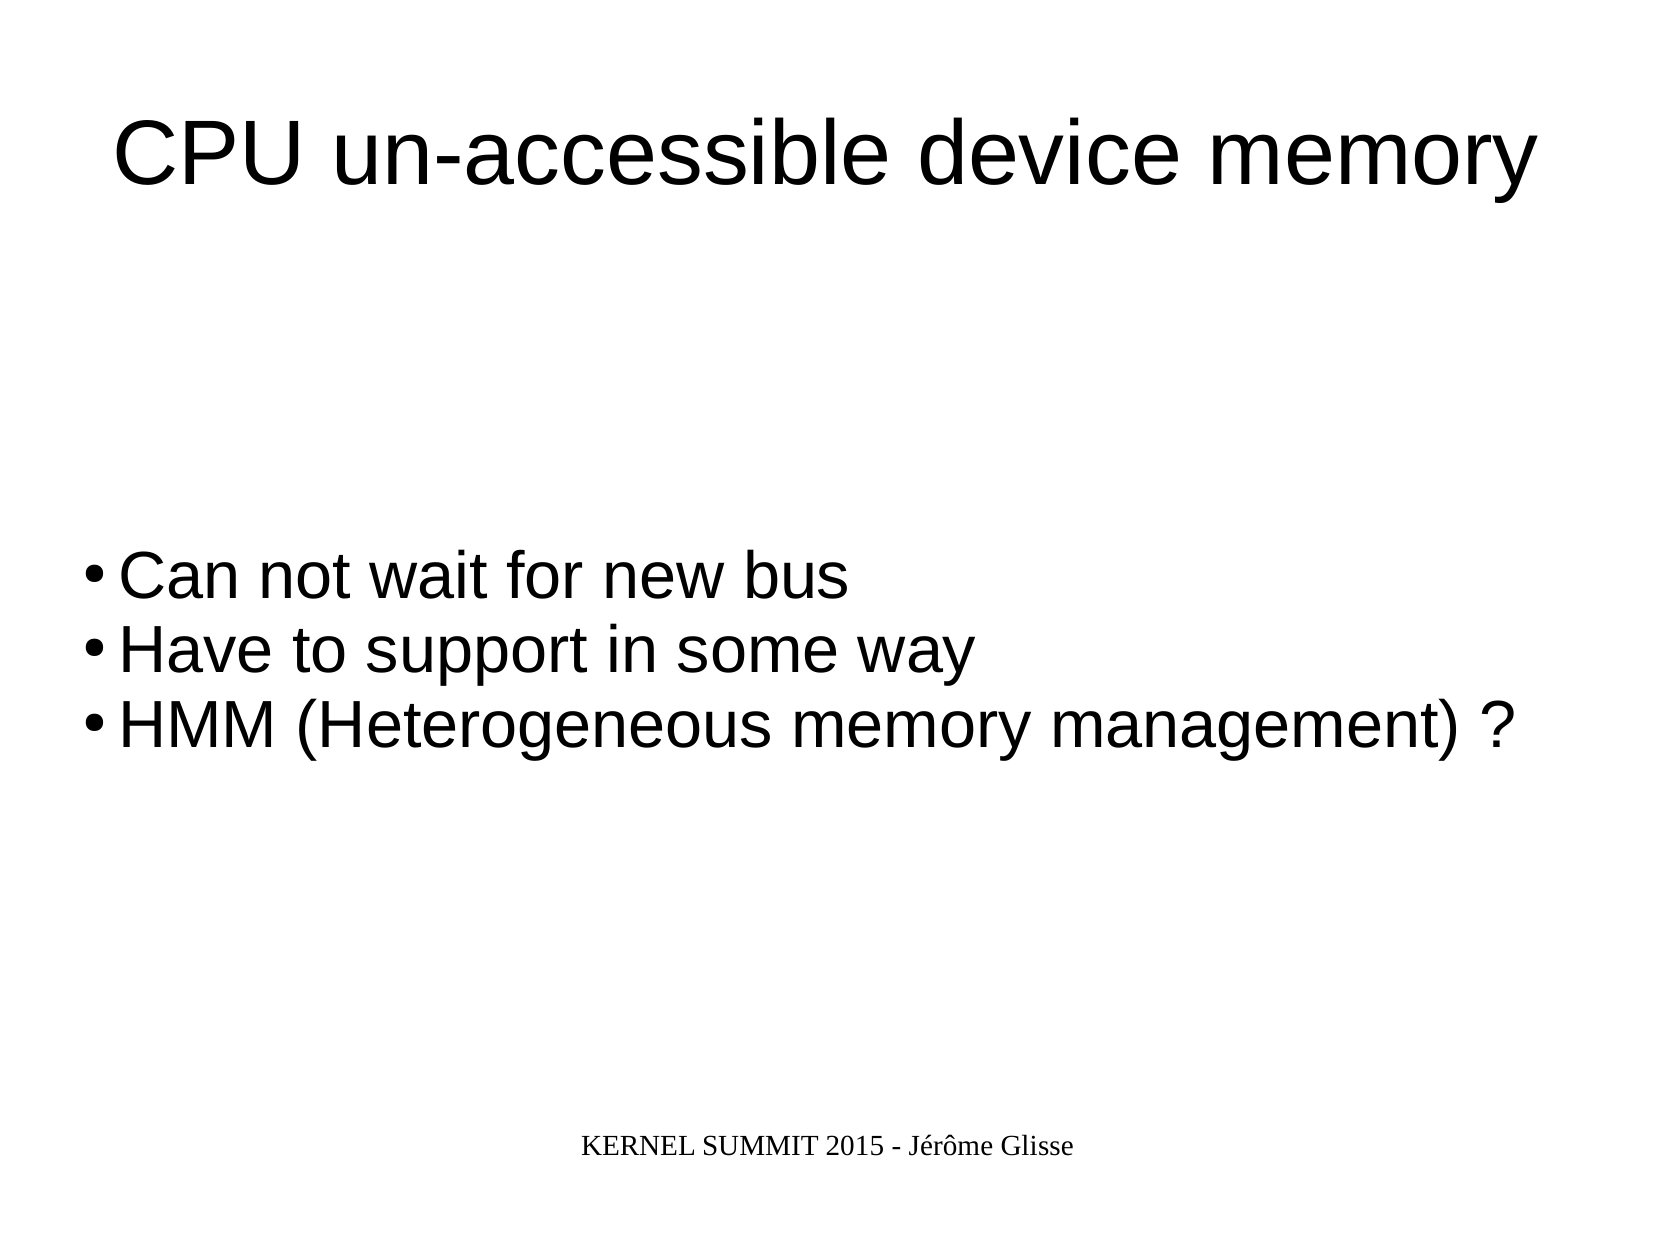

# CPU un-accessible device memory
Can not wait for new bus
Have to support in some way
HMM (Heterogeneous memory management) ?
KERNEL SUMMIT 2015 - Jérôme Glisse